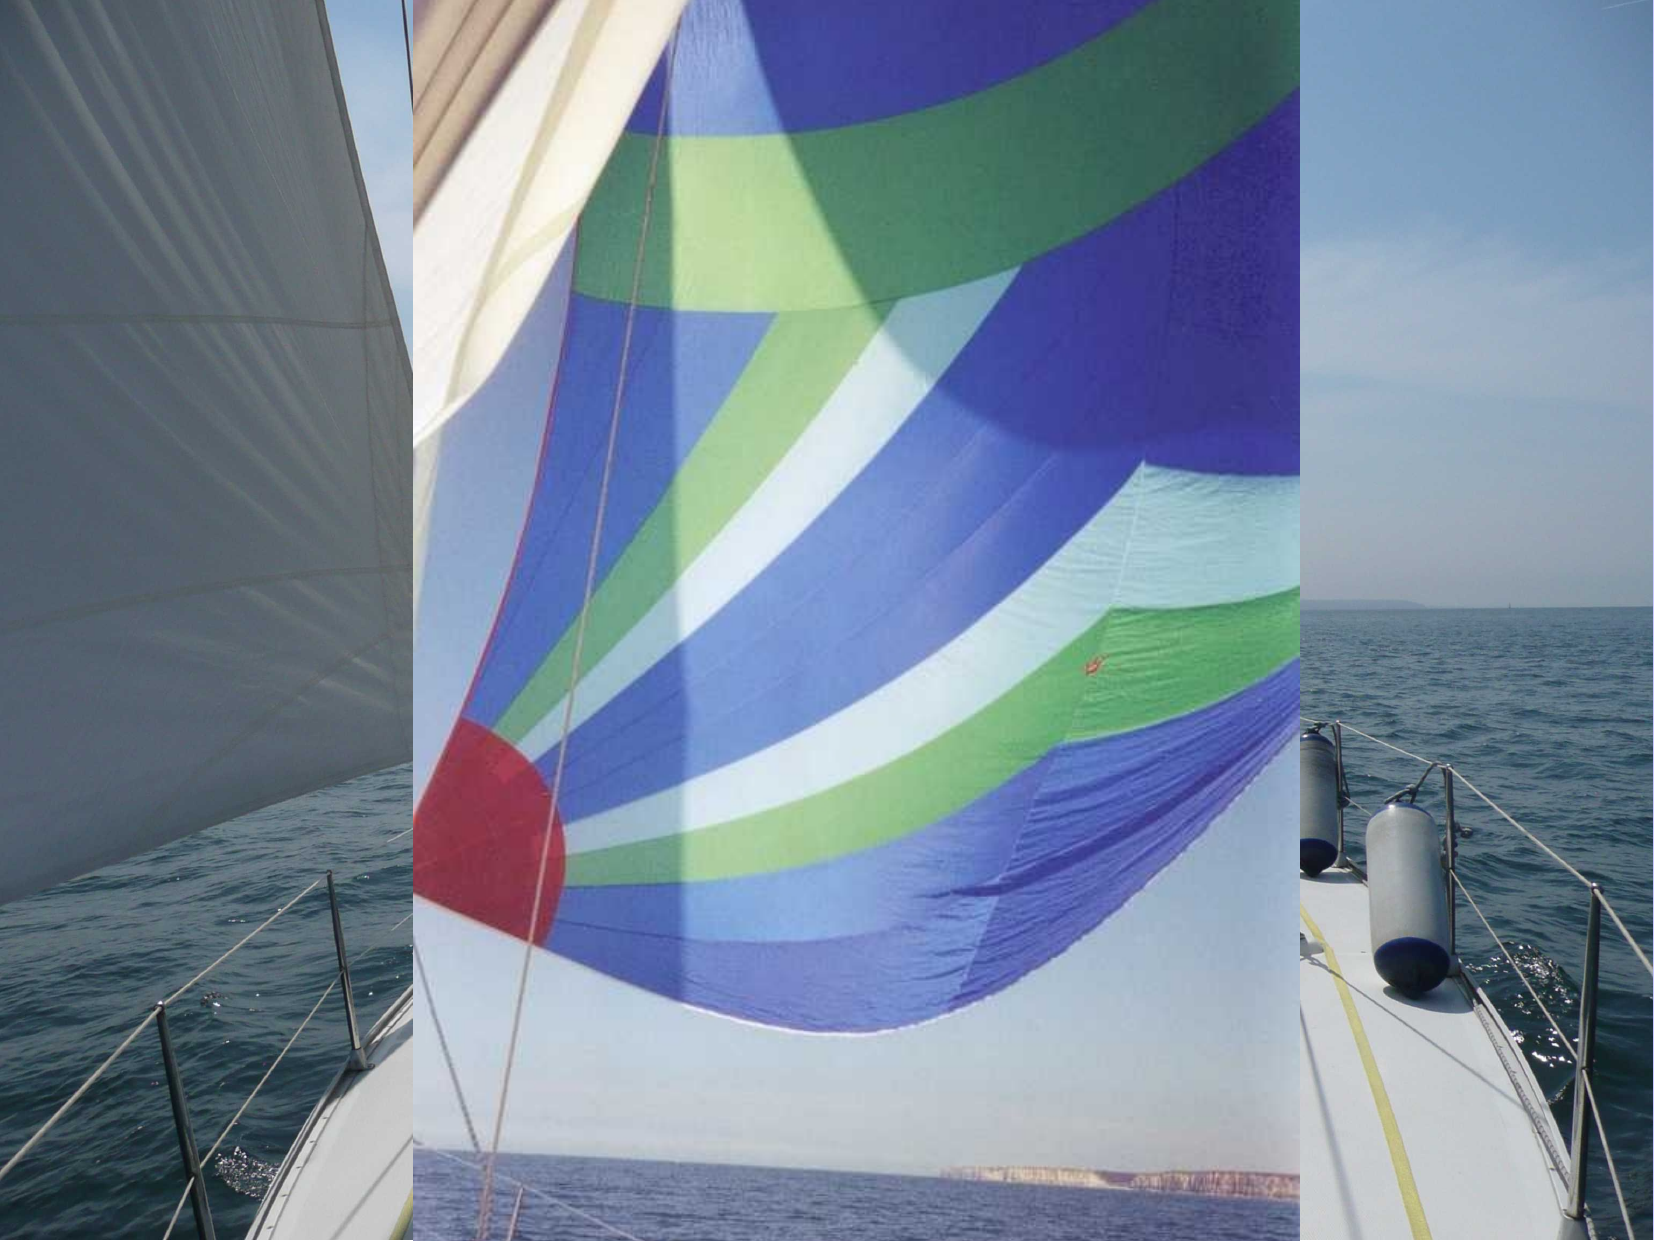

# Les bonnes réponses ont gagné
Un week end sur Skyros 4